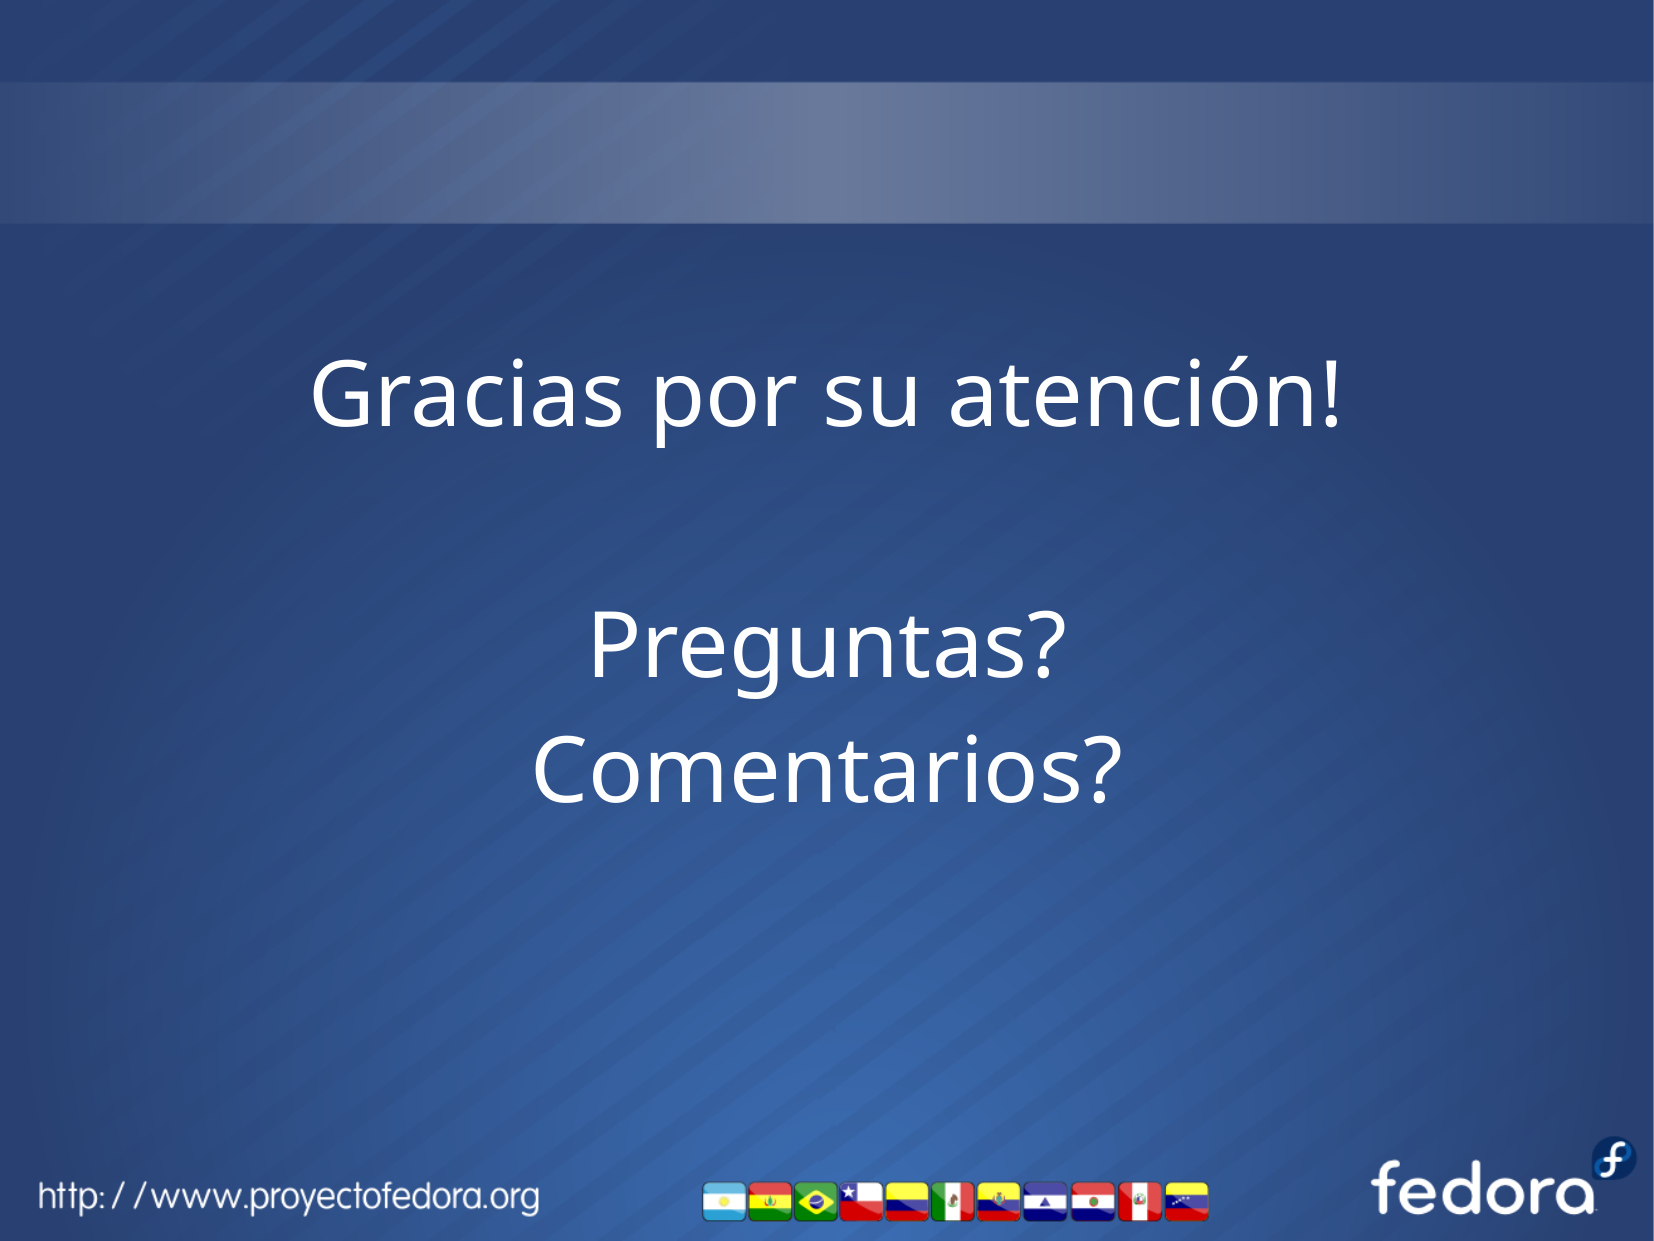

# Gracias por su atención!
Preguntas?
Comentarios?